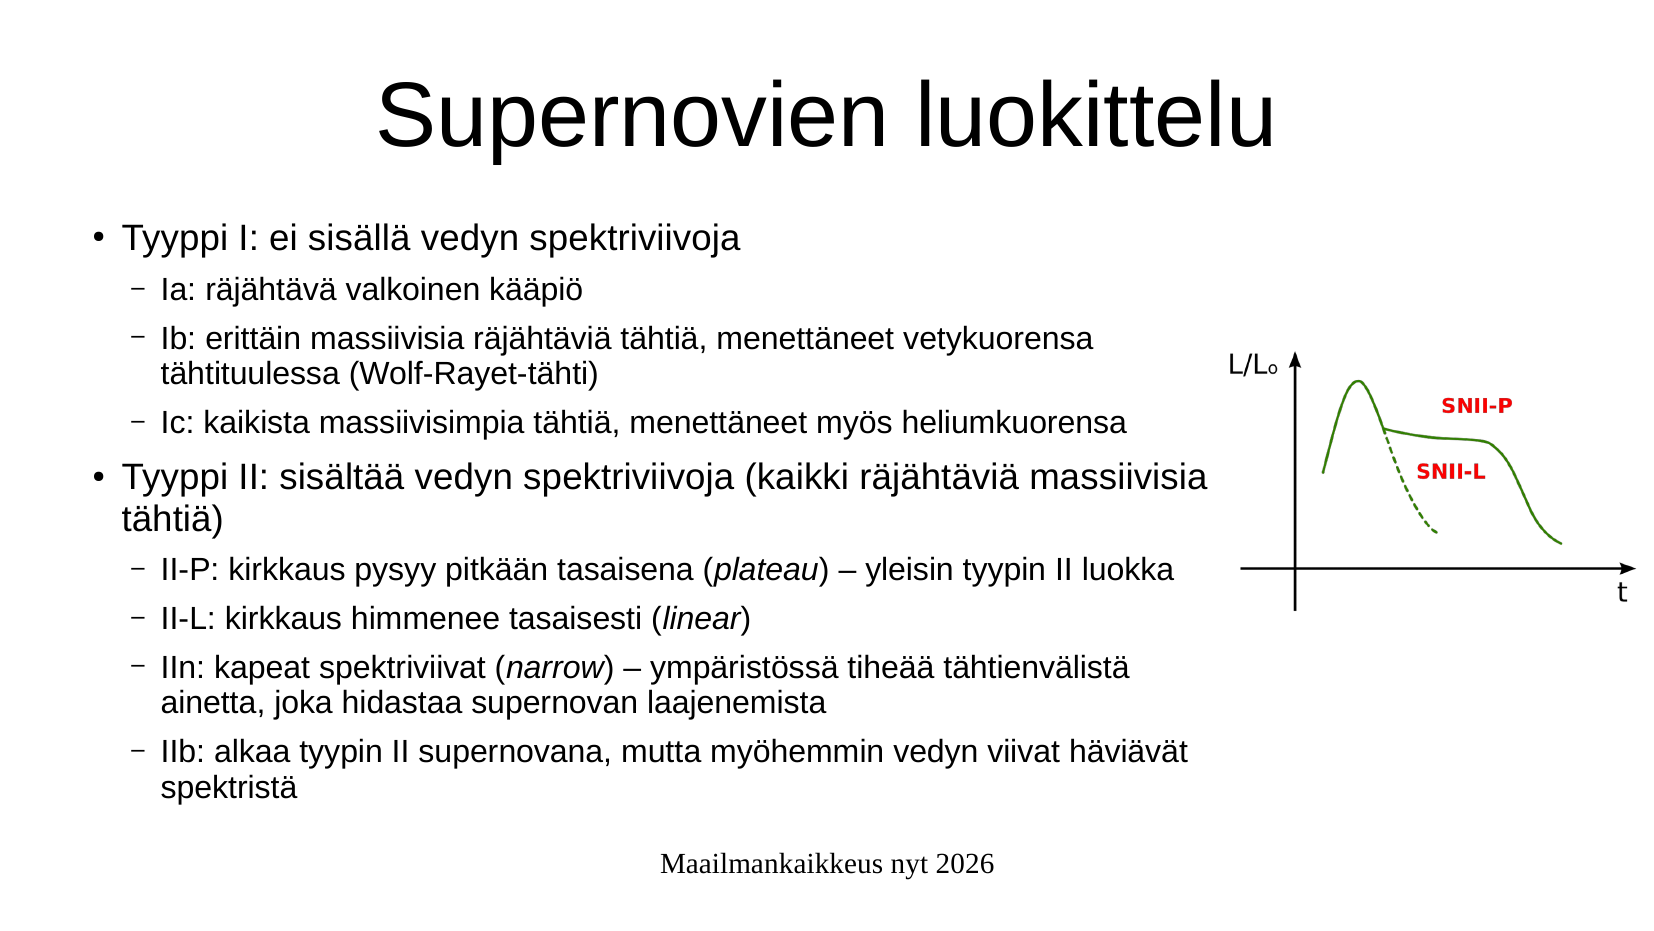

# Supernovien luokittelu
Tyyppi I: ei sisällä vedyn spektriviivoja
Ia: räjähtävä valkoinen kääpiö
Ib: erittäin massiivisia räjähtäviä tähtiä, menettäneet vetykuorensa tähtituulessa (Wolf-Rayet-tähti)
Ic: kaikista massiivisimpia tähtiä, menettäneet myös heliumkuorensa
Tyyppi II: sisältää vedyn spektriviivoja (kaikki räjähtäviä massiivisia tähtiä)
II-P: kirkkaus pysyy pitkään tasaisena (plateau) – yleisin tyypin II luokka
II-L: kirkkaus himmenee tasaisesti (linear)
IIn: kapeat spektriviivat (narrow) – ympäristössä tiheää tähtienvälistä ainetta, joka hidastaa supernovan laajenemista
IIb: alkaa tyypin II supernovana, mutta myöhemmin vedyn viivat häviävät spektristä